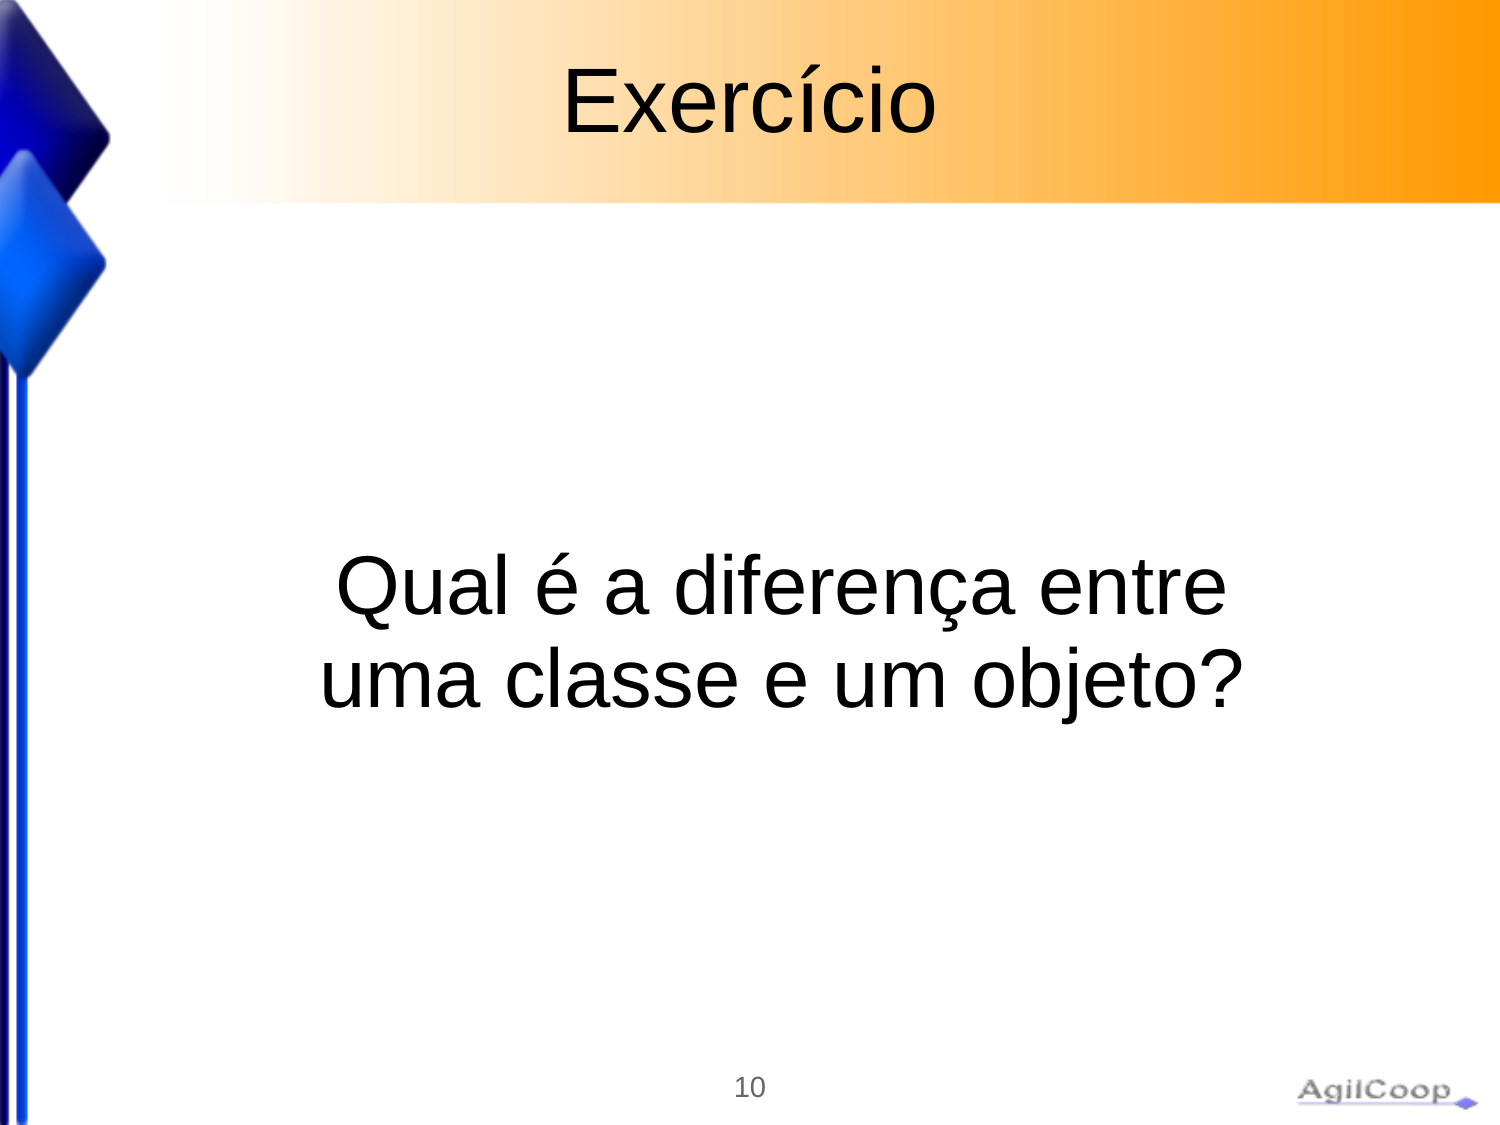

# Exercício
Qual é a diferença entre
uma classe e um objeto?
10